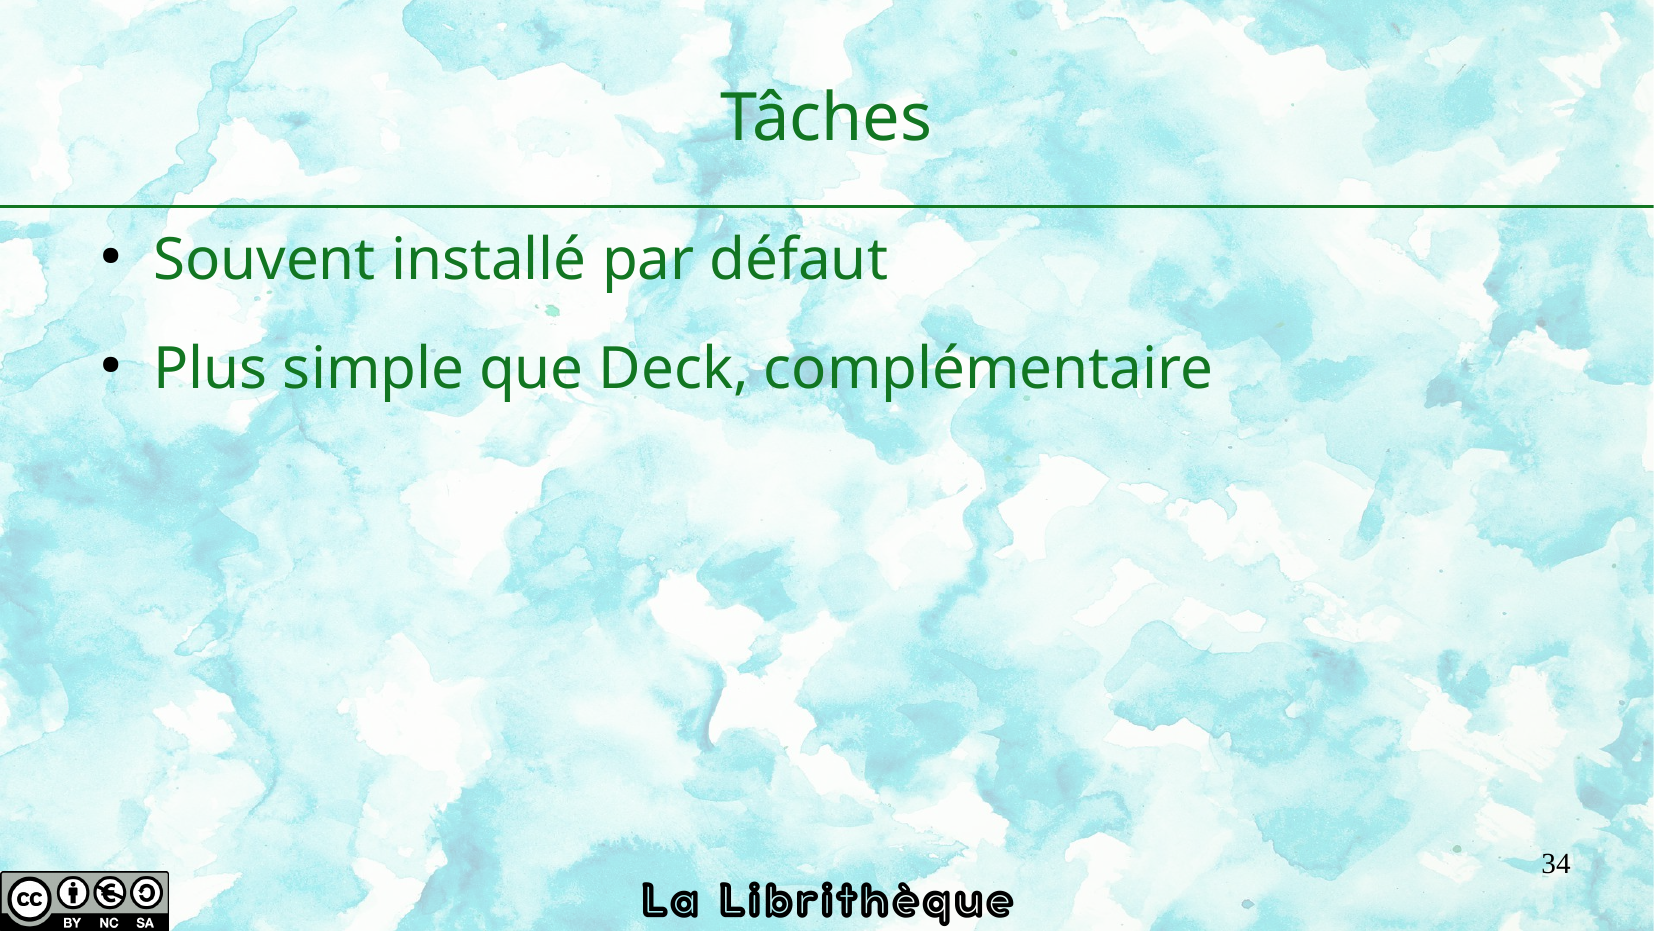

# Tâches
Souvent installé par défaut
Plus simple que Deck, complémentaire
34